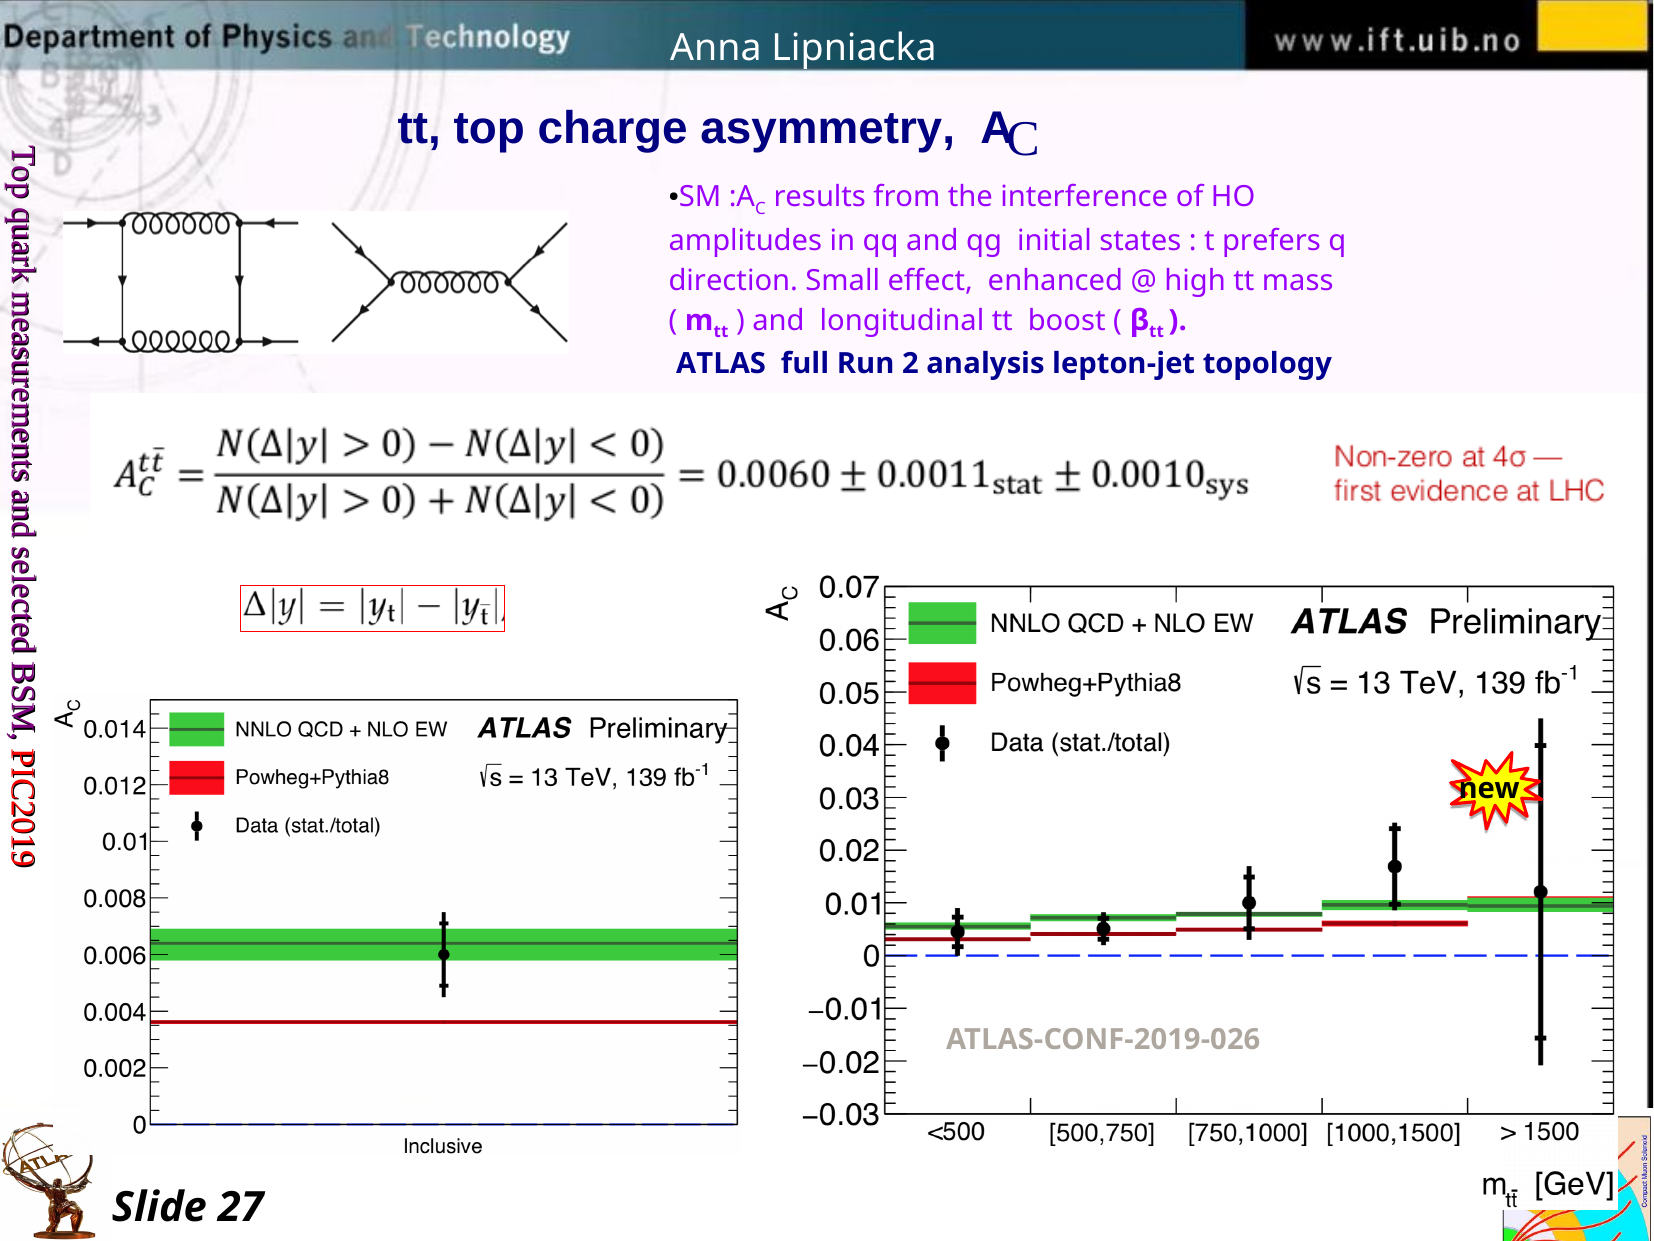

# tt, top charge asymmetry, A
C
SM :AC results from the interference of HO amplitudes in qq and qg initial states : t prefers q direction. Small effect, enhanced @ high tt mass ( mtt ) and longitudinal tt boost ( βtt ).
 ATLAS full Run 2 analysis lepton-jet topology
new
ATLAS-CONF-2019-026
Slide 27